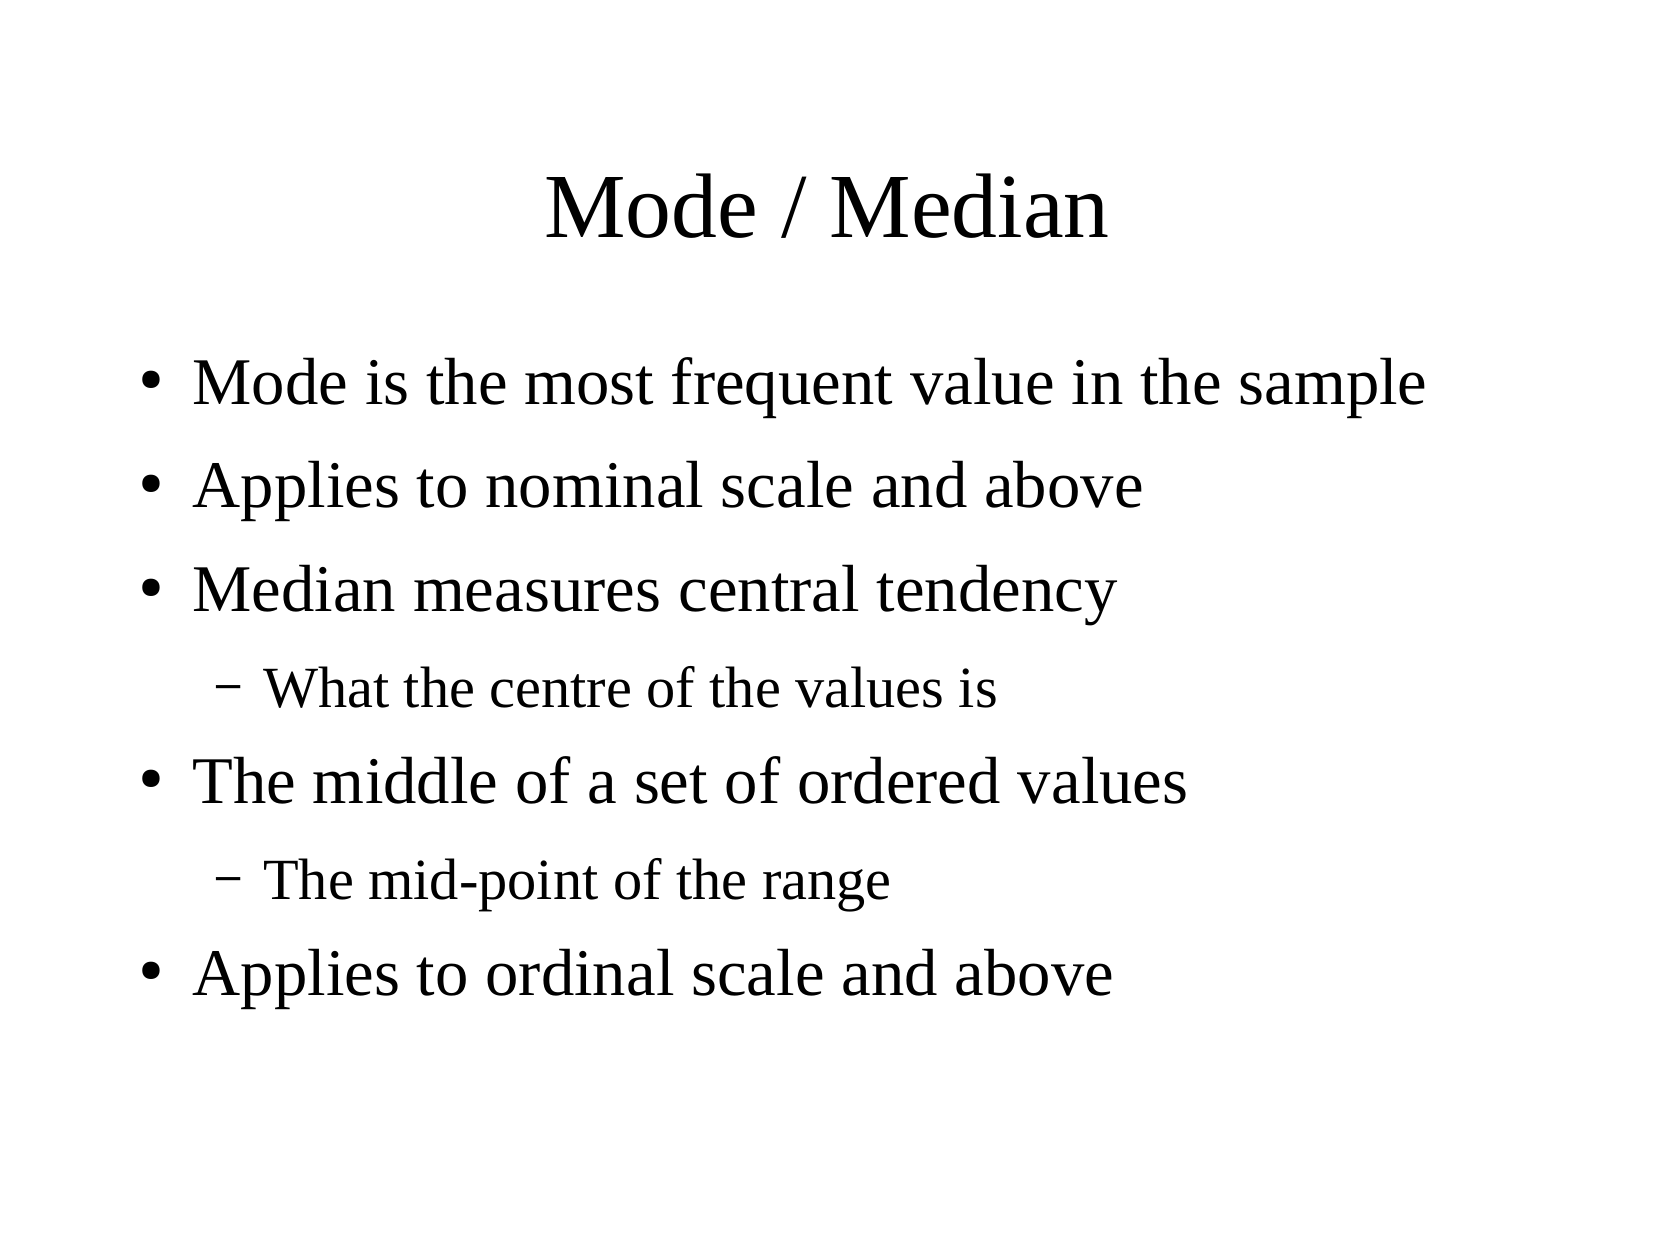

# Mode / Median
Mode is the most frequent value in the sample
Applies to nominal scale and above
Median measures central tendency
What the centre of the values is
The middle of a set of ordered values
The mid-point of the range
Applies to ordinal scale and above